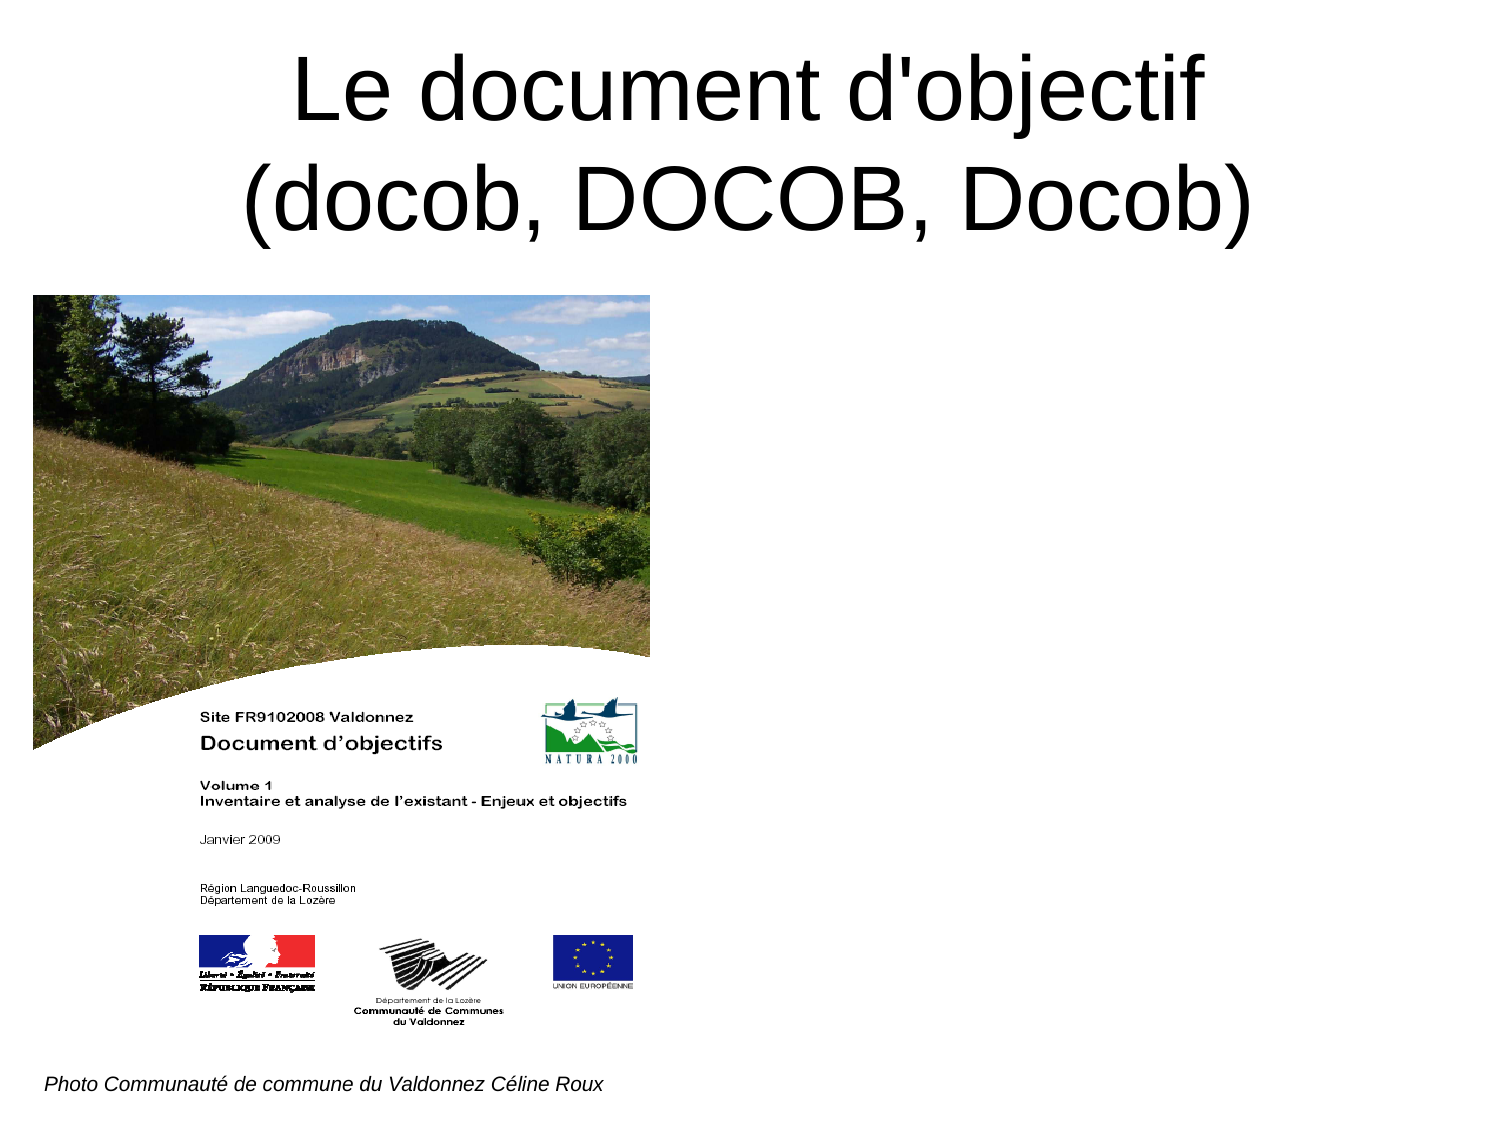

# Le document d'objectif (docob, DOCOB, Docob)
Photo Communauté de commune du Valdonnez Céline Roux